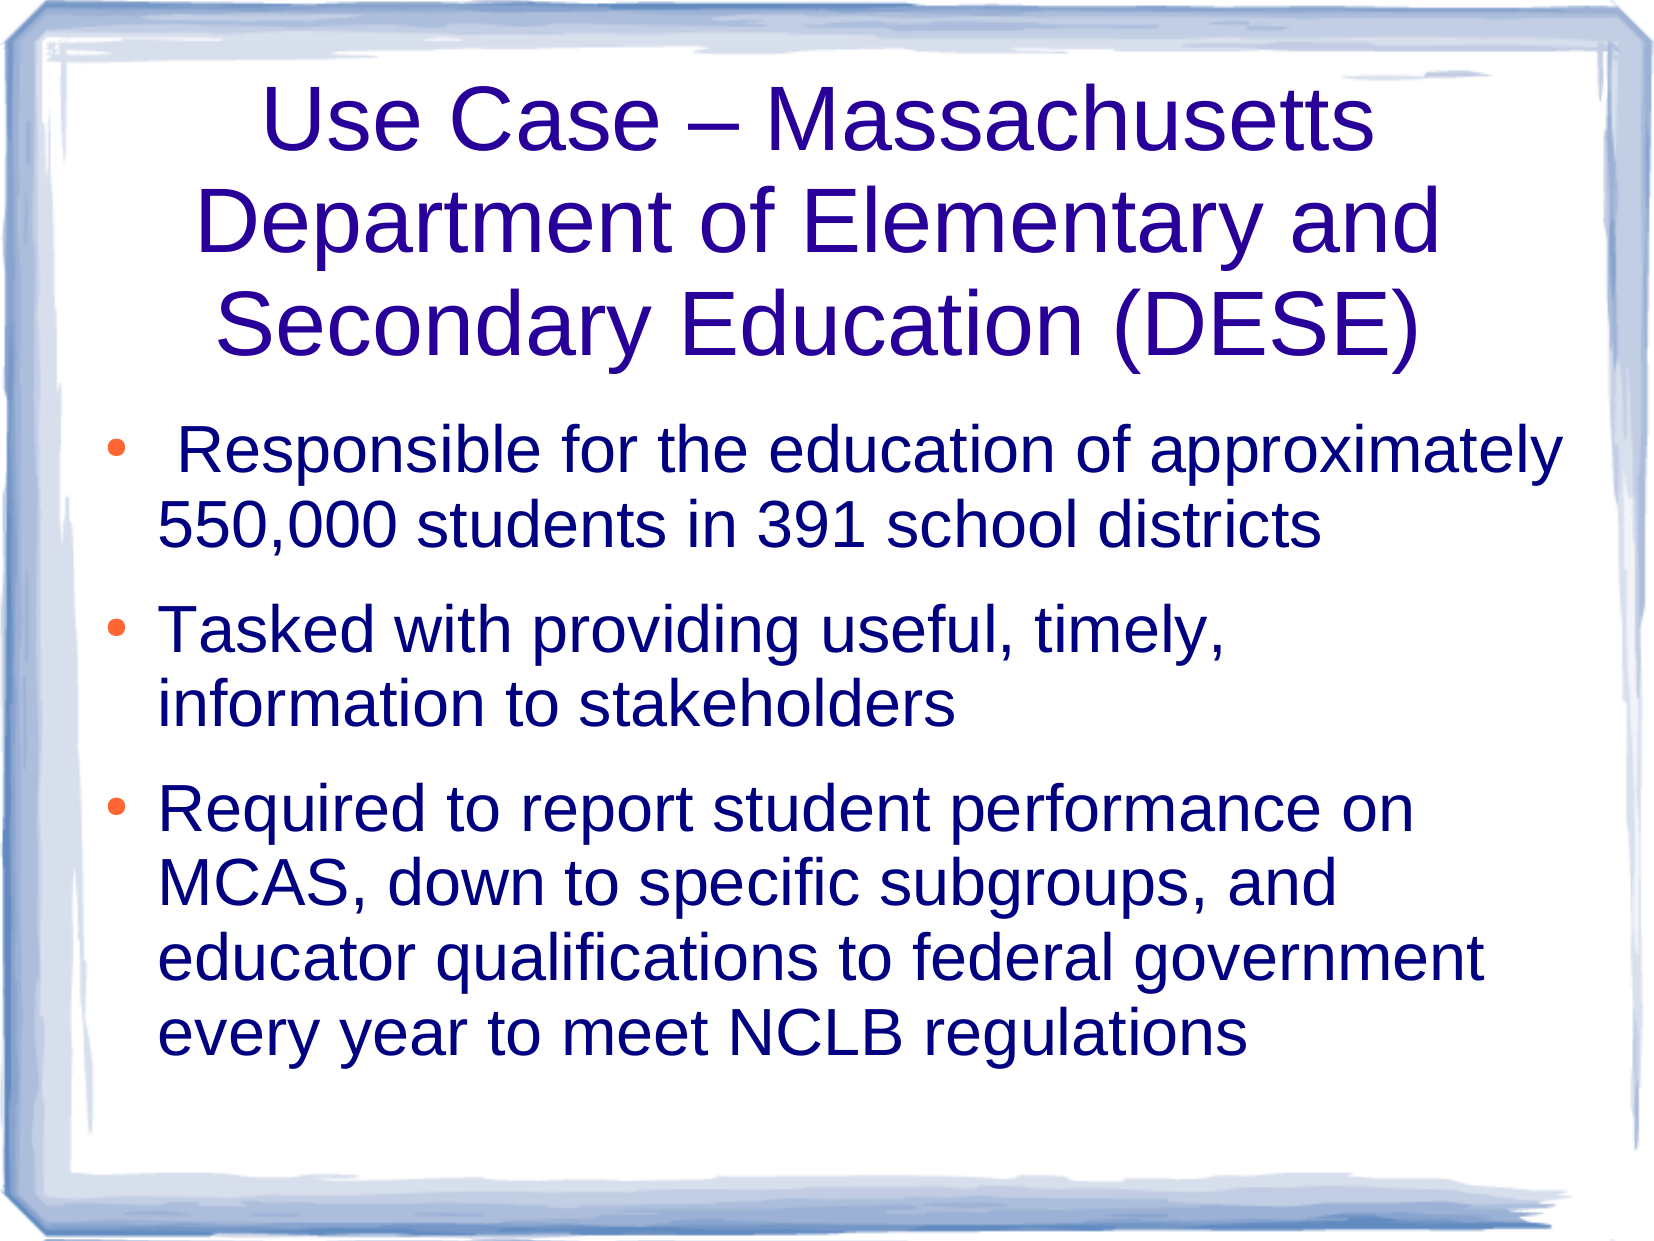

# Use Case – Massachusetts Department of Elementary and Secondary Education (DESE)
 Responsible for the education of approximately 550,000 students in 391 school districts
Tasked with providing useful, timely, information to stakeholders
Required to report student performance on MCAS, down to specific subgroups, and educator qualifications to federal government every year to meet NCLB regulations